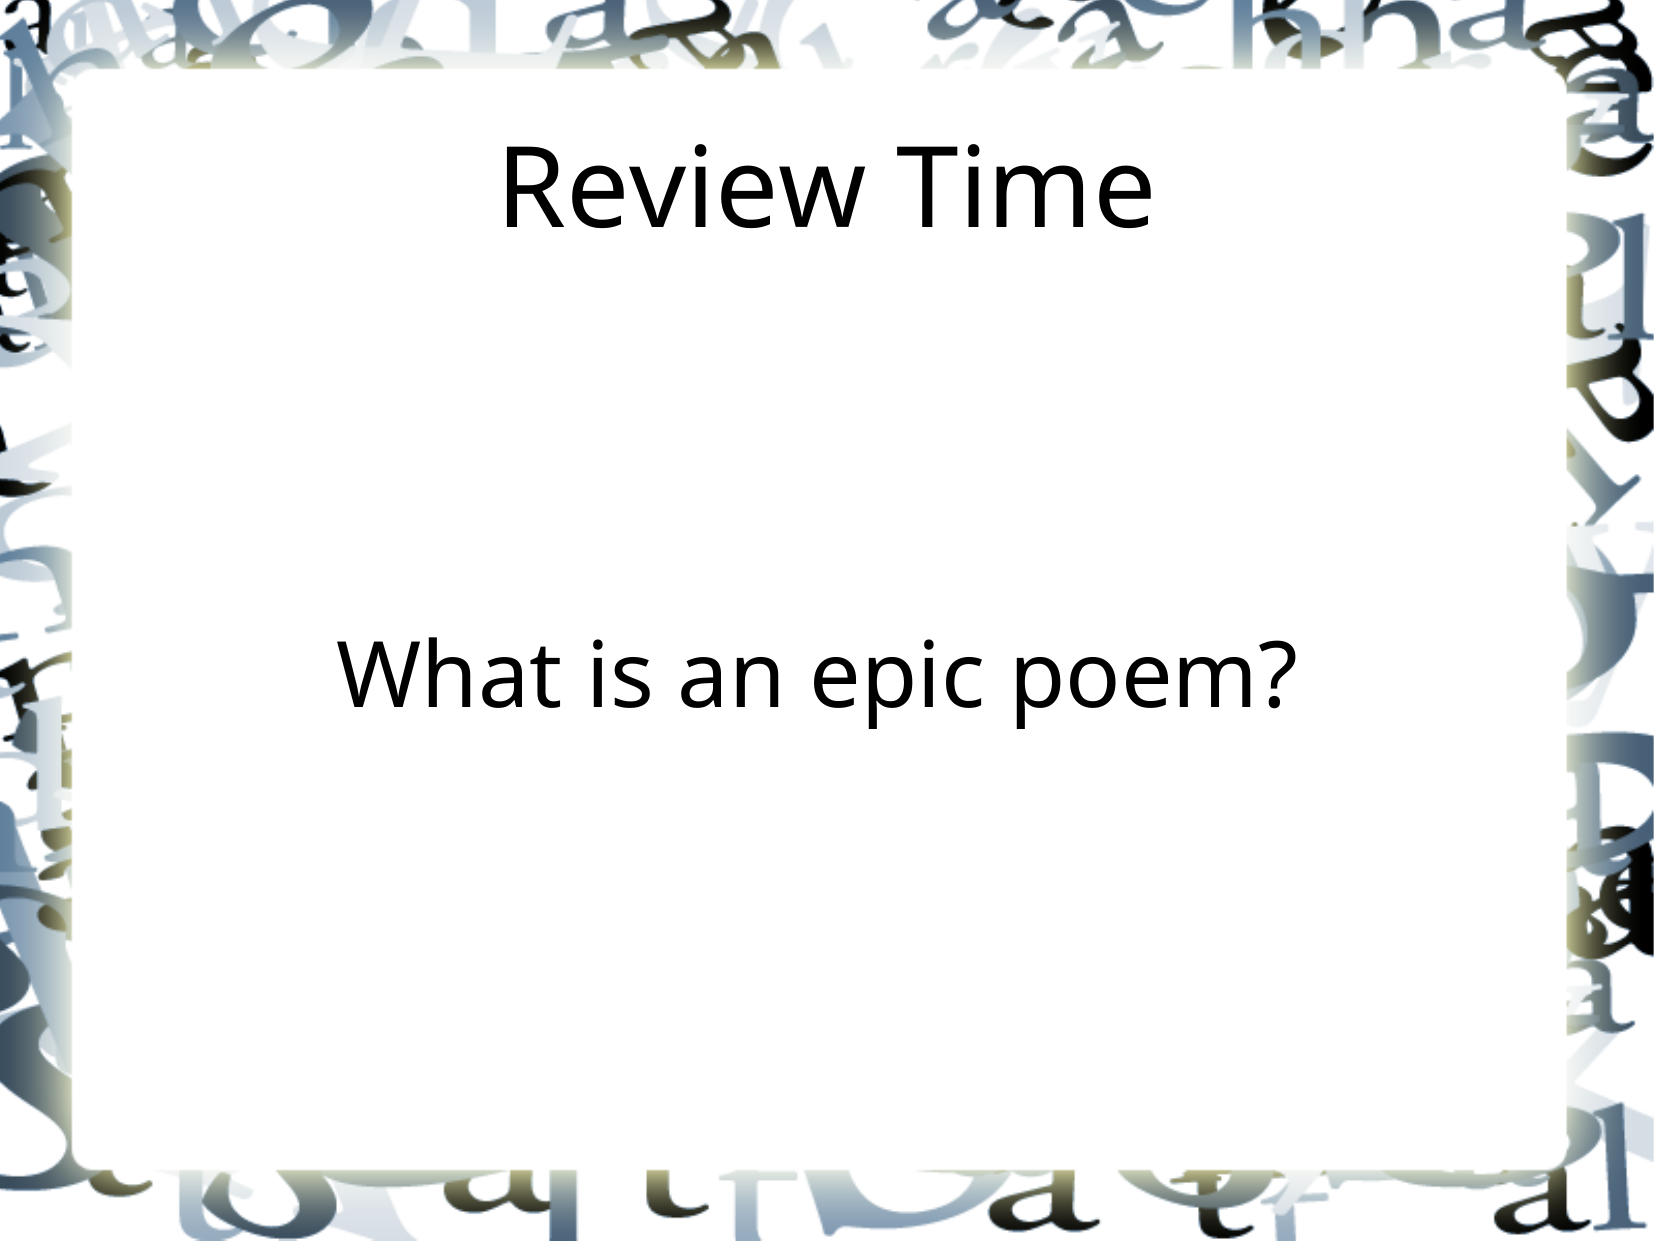

# Review Time
What is an epic poem?